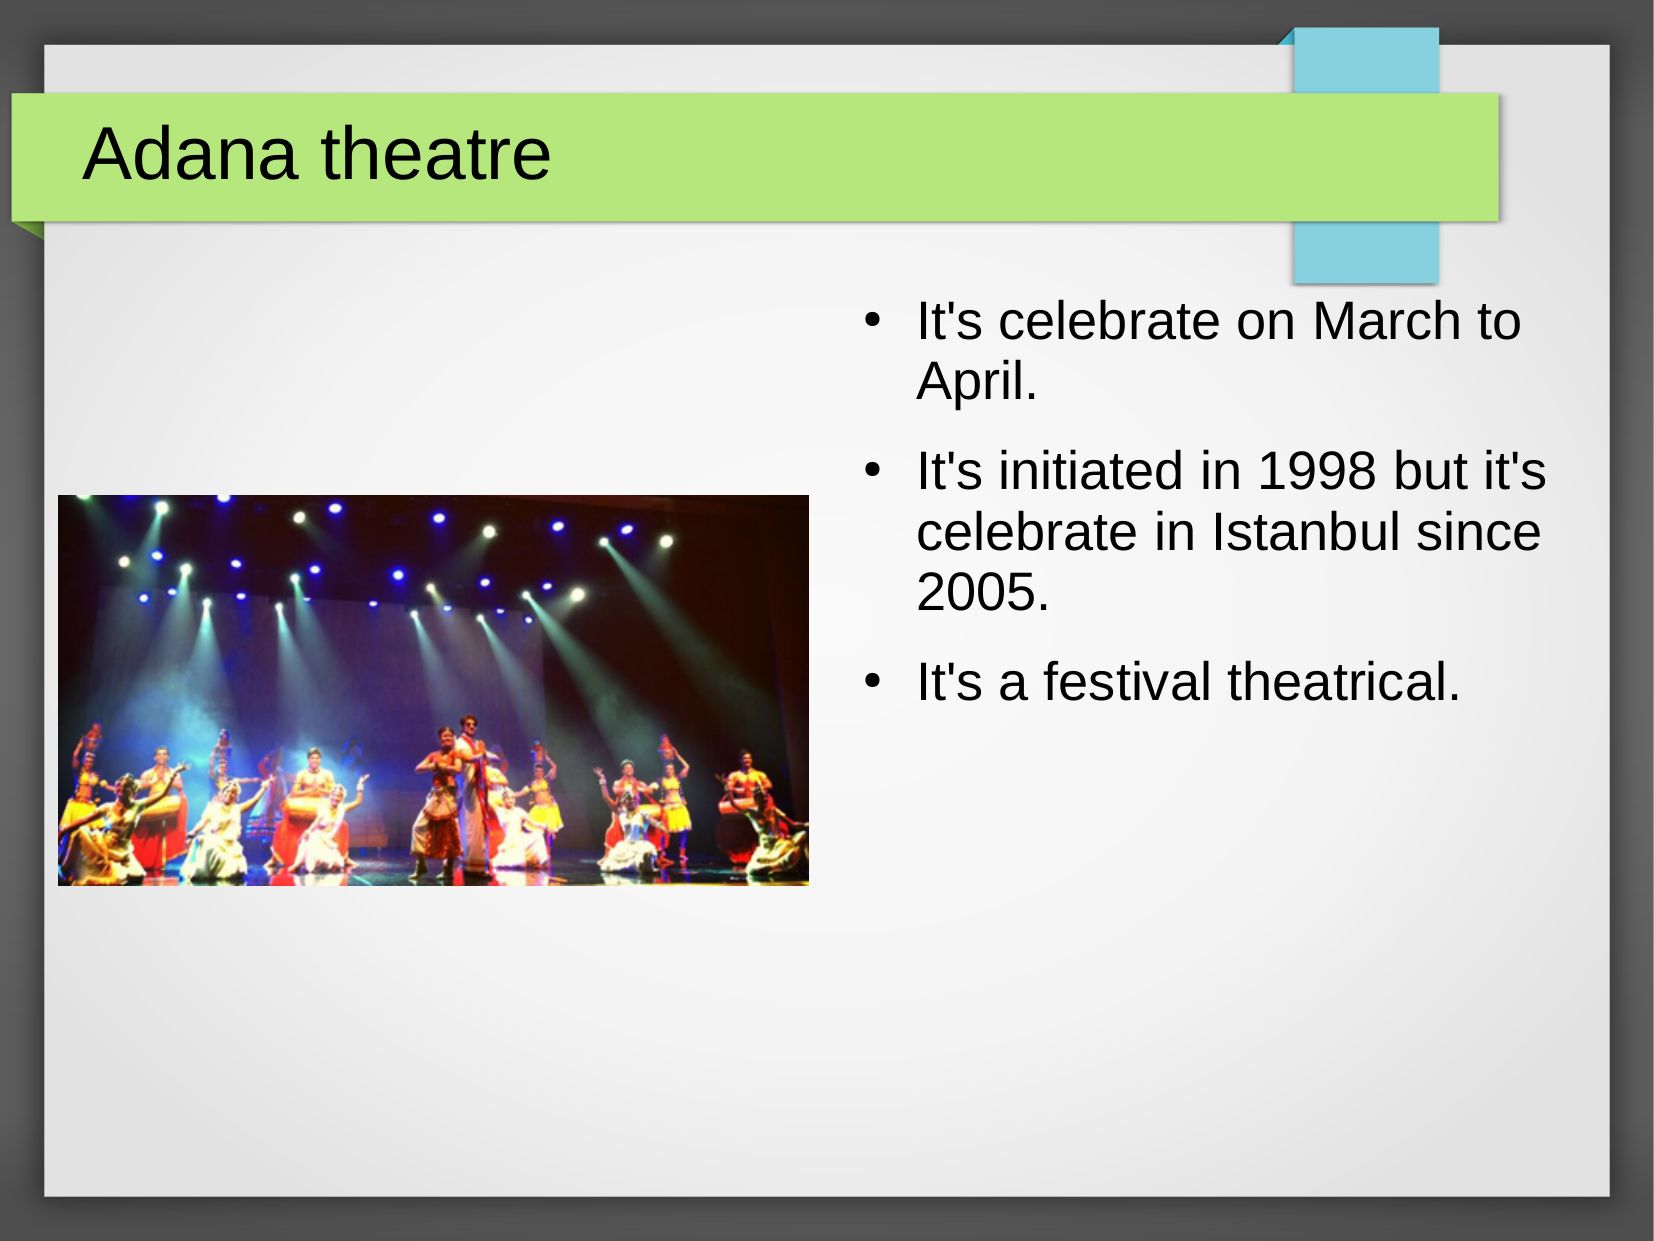

# Adana theatre
It's celebrate on March to April.
It's initiated in 1998 but it's celebrate in Istanbul since 2005.
It's a festival theatrical.